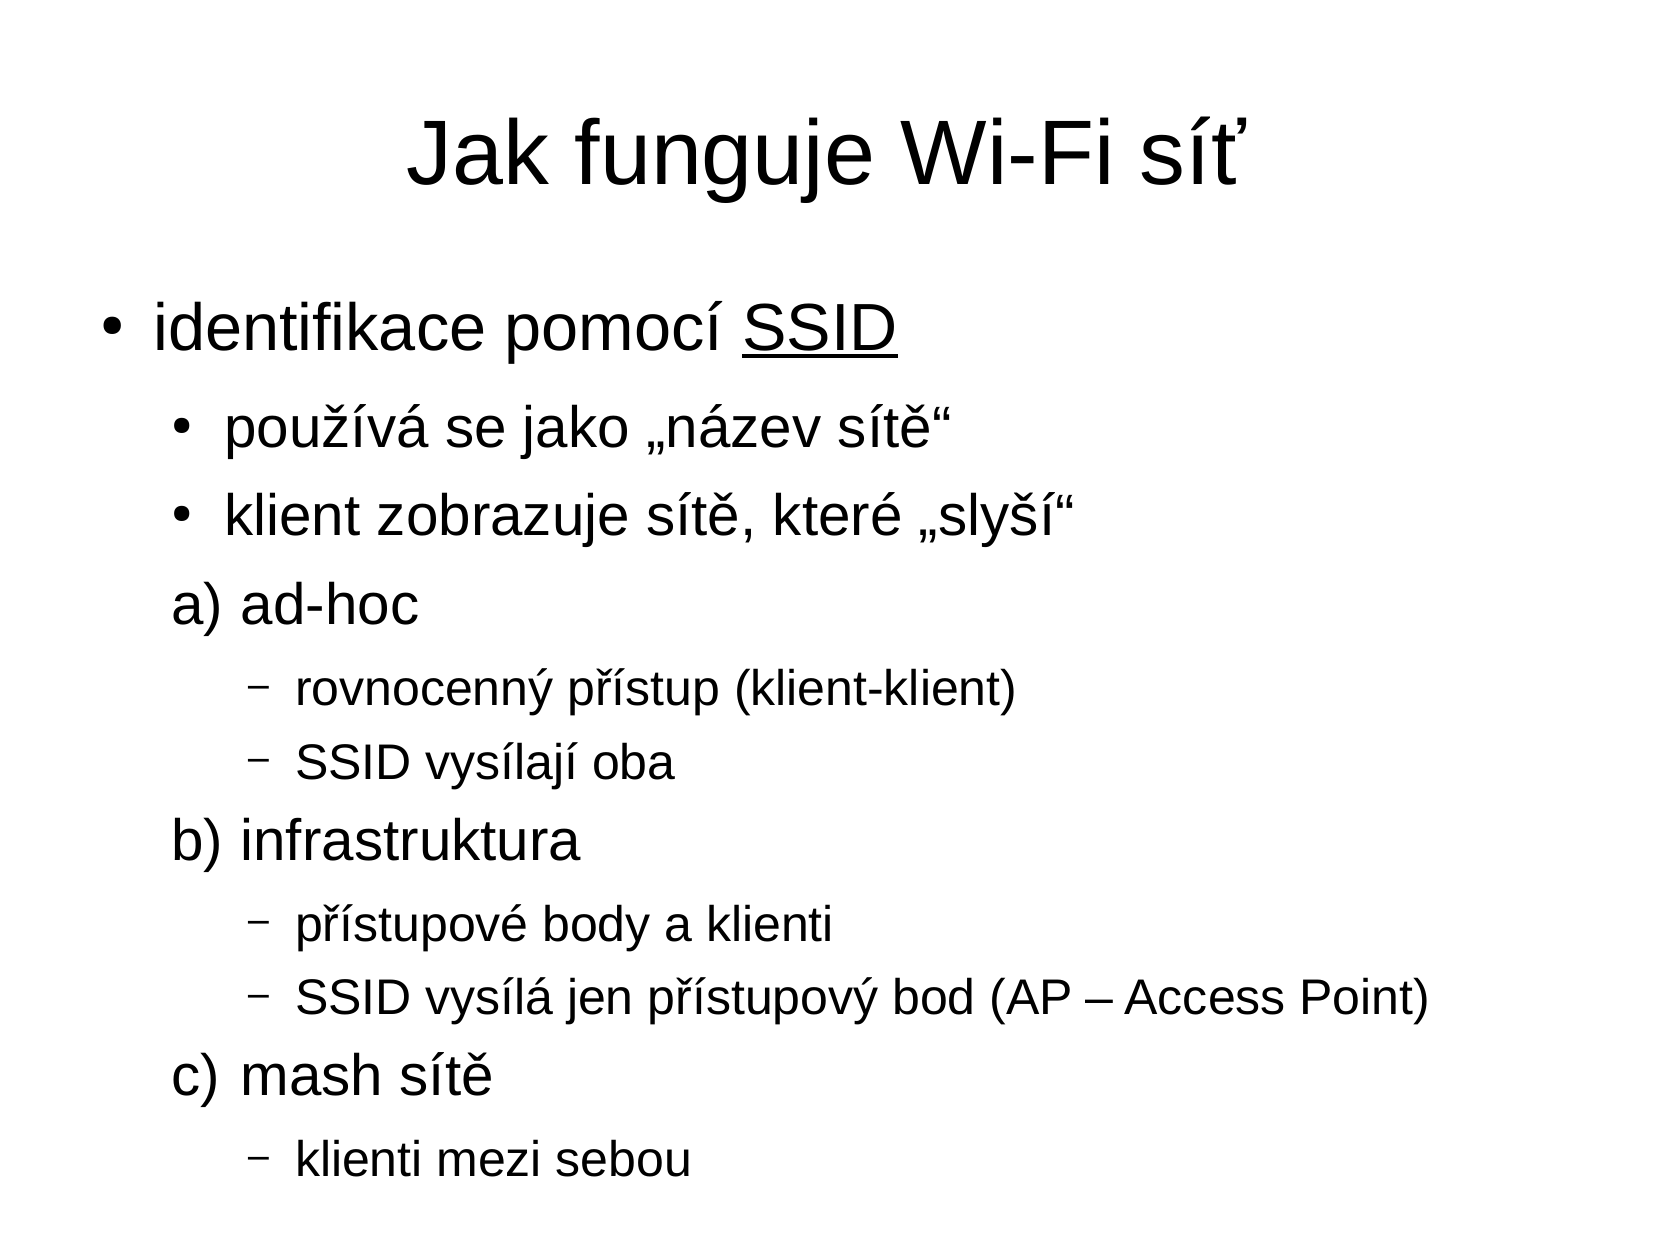

# Jak funguje Wi-Fi síť
identifikace pomocí SSID
používá se jako „název sítě“
klient zobrazuje sítě, které „slyší“
 ad-hoc
rovnocenný přístup (klient-klient)
SSID vysílají oba
 infrastruktura
přístupové body a klienti
SSID vysílá jen přístupový bod (AP – Access Point)
 mash sítě
klienti mezi sebou